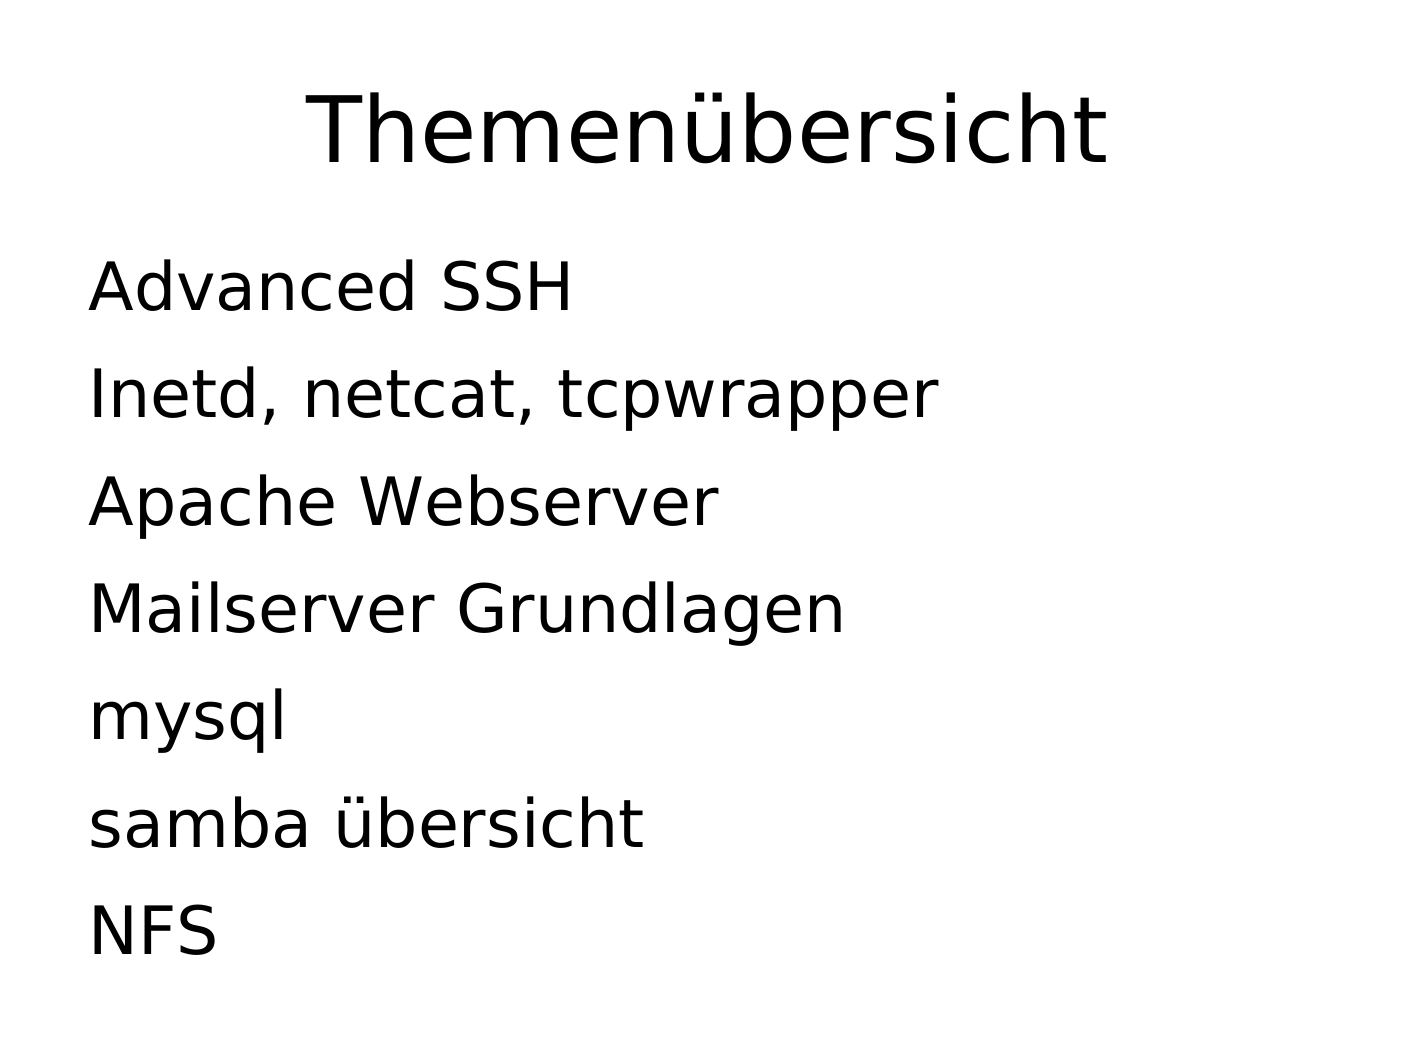

# Themenübersicht
Advanced SSH
Inetd, netcat, tcpwrapper
Apache Webserver
Mailserver Grundlagen
mysql
samba übersicht
NFS